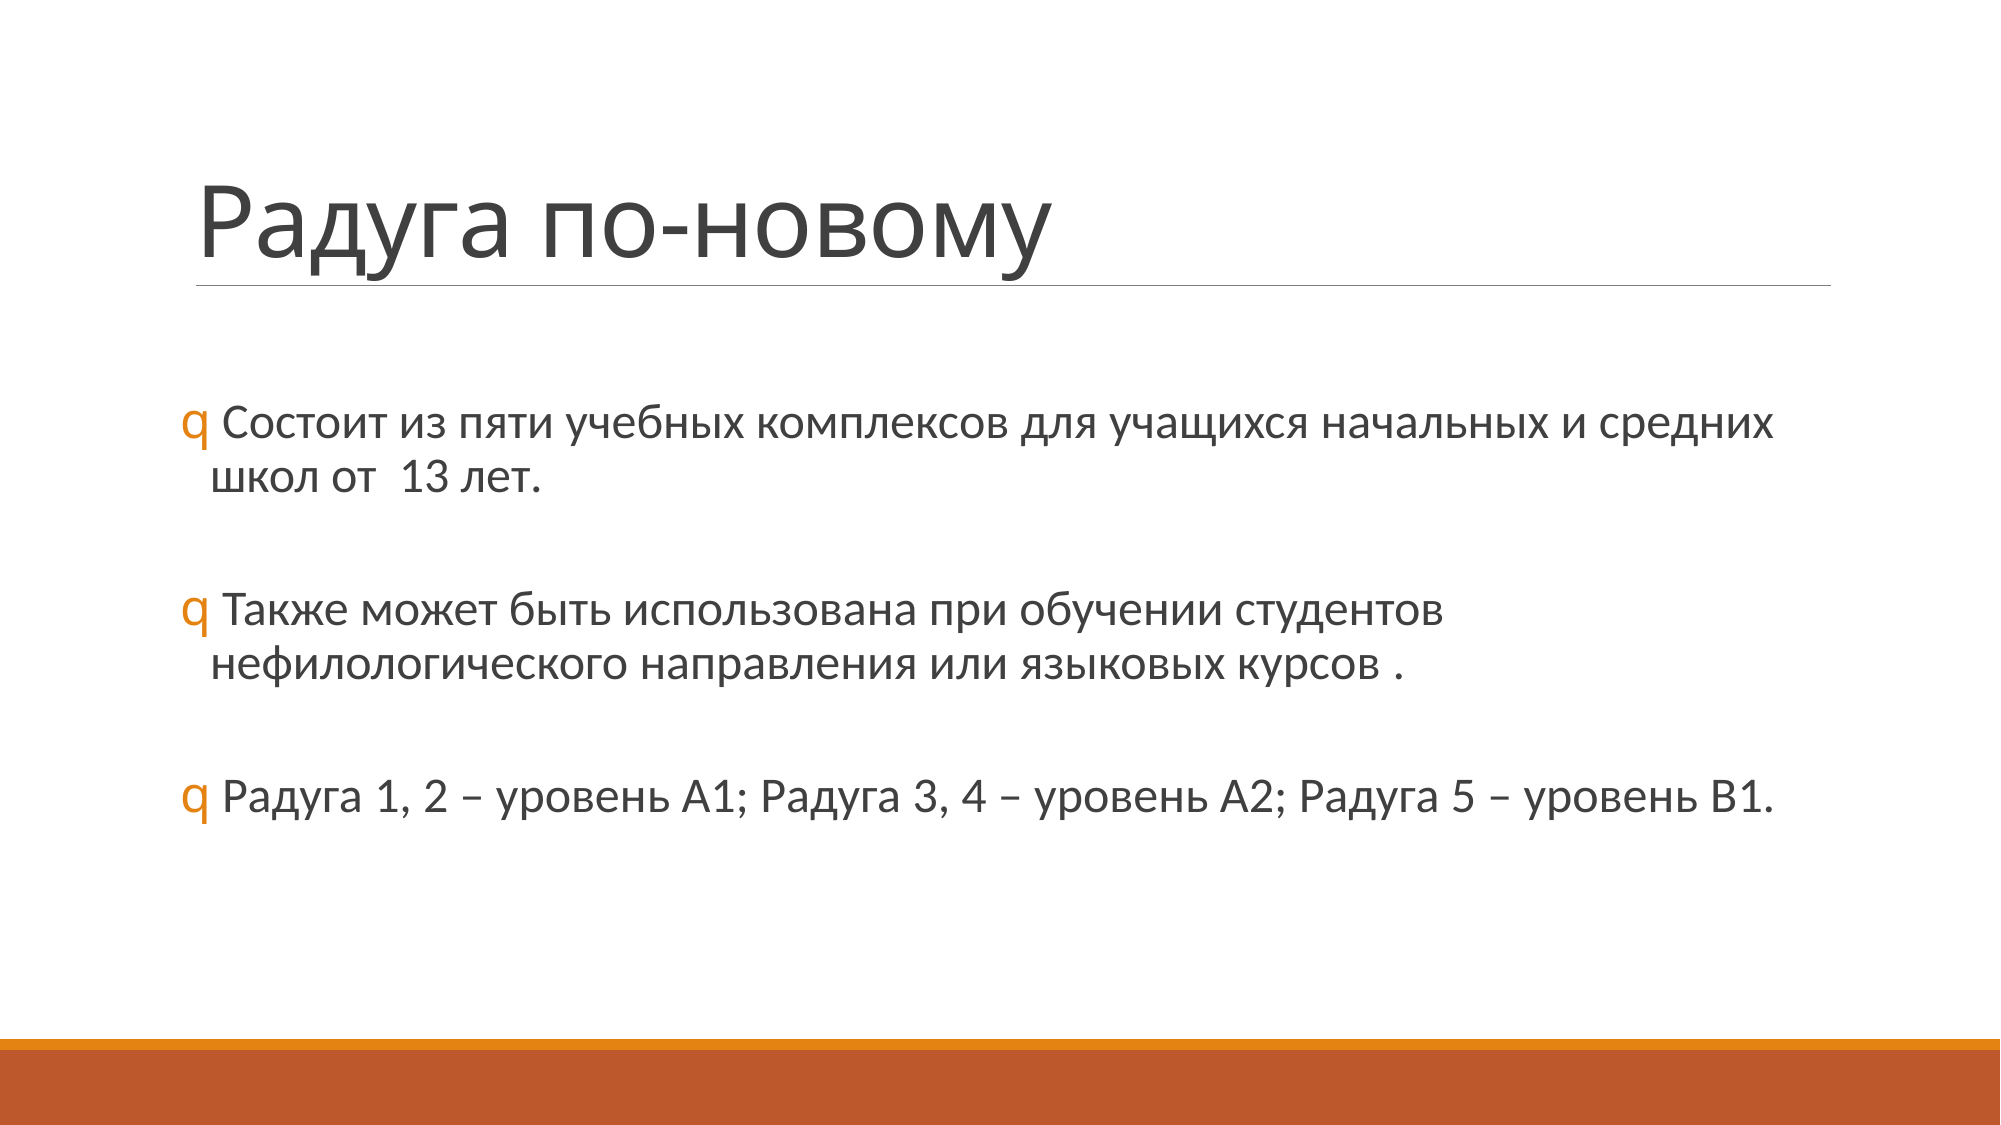

# Радуга по-новому
 Состоит из пяти учебных комплексов для учащихся начальных и средних школ от 13 лет.
 Также может быть использована при обучении студентов нефилологического направления или языковых курсов .
 Радуга 1, 2 – уровень А1; Радуга 3, 4 – уровень А2; Радуга 5 – уровень B1.